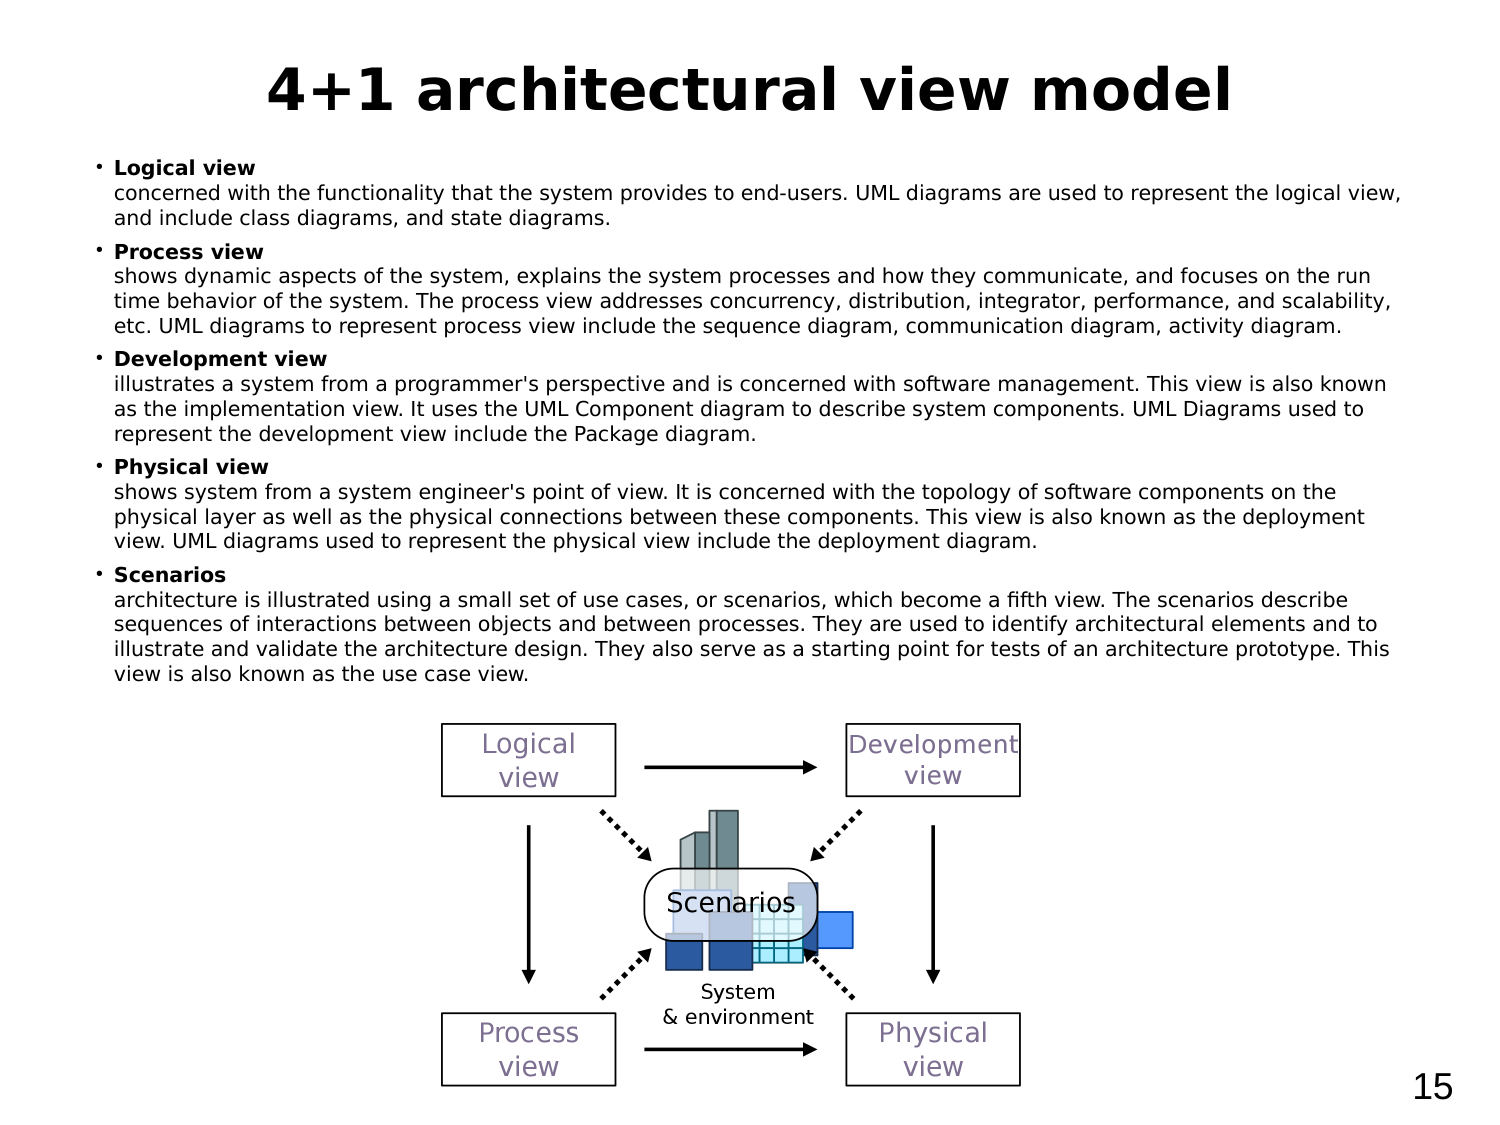

# 4+1 architectural view model
Logical view
concerned with the functionality that the system provides to end-users. UML diagrams are used to represent the logical view, and include class diagrams, and state diagrams.
Process view
shows dynamic aspects of the system, explains the system processes and how they communicate, and focuses on the run time behavior of the system. The process view addresses concurrency, distribution, integrator, performance, and scalability, etc. UML diagrams to represent process view include the sequence diagram, communication diagram, activity diagram.
Development view
illustrates a system from a programmer's perspective and is concerned with software management. This view is also known as the implementation view. It uses the UML Component diagram to describe system components. UML Diagrams used to represent the development view include the Package diagram.
Physical view
shows system from a system engineer's point of view. It is concerned with the topology of software components on the physical layer as well as the physical connections between these components. This view is also known as the deployment view. UML diagrams used to represent the physical view include the deployment diagram.
Scenarios
architecture is illustrated using a small set of use cases, or scenarios, which become a fifth view. The scenarios describe sequences of interactions between objects and between processes. They are used to identify architectural elements and to illustrate and validate the architecture design. They also serve as a starting point for tests of an architecture prototype. This view is also known as the use case view.